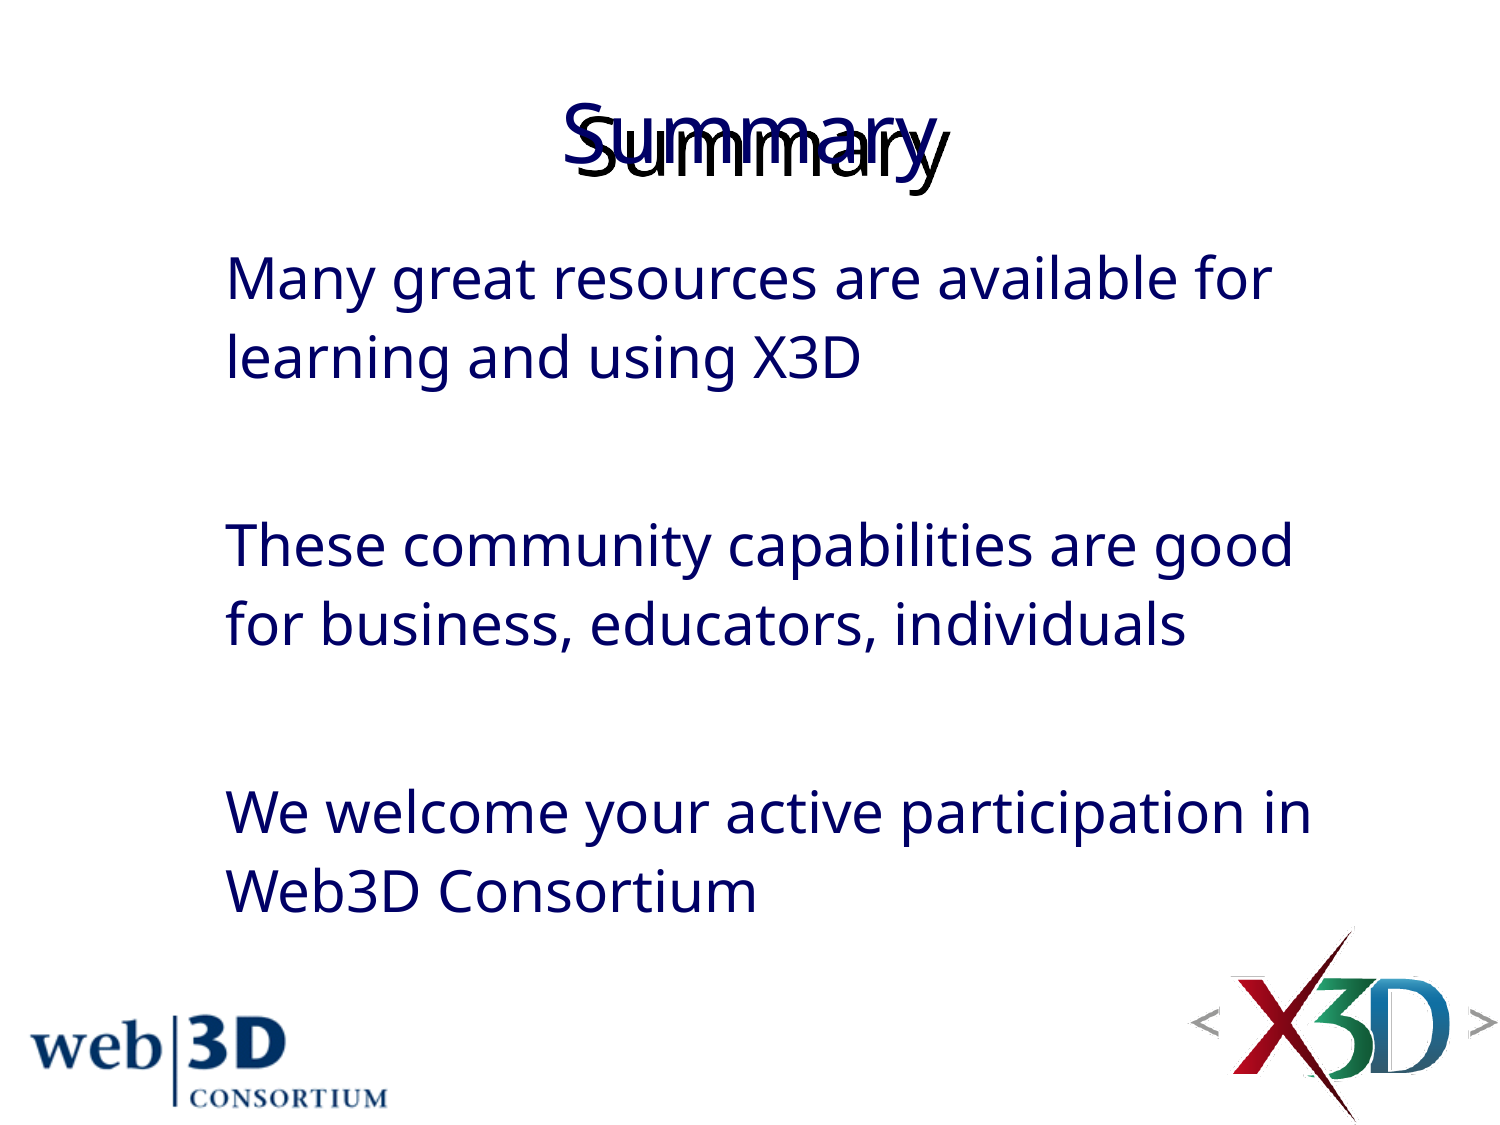

# Summary
Many great resources are available for learning and using X3D
These community capabilities are good for business, educators, individuals
We welcome your active participation in Web3D Consortium